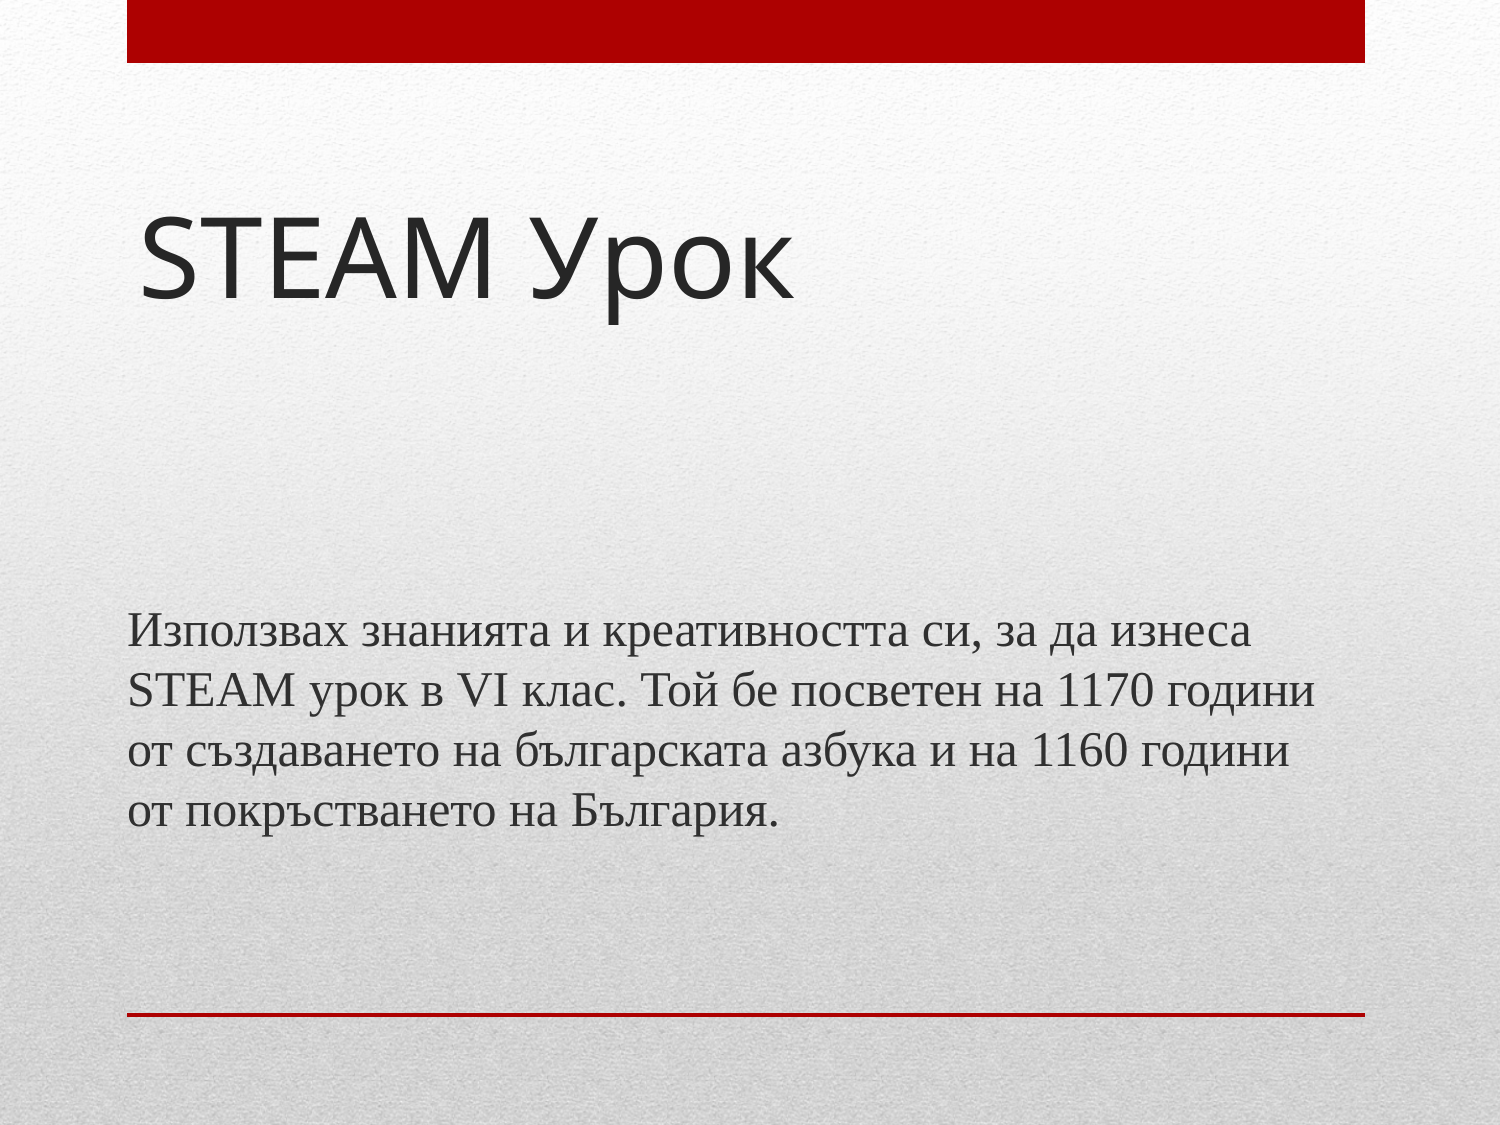

# STEAM Урок
Използвах знанията и креативността си, за да изнеса STEAM урок в VI клас. Той бе посветен на 1170 години от създаването на българската азбука и на 1160 години от покръстването на България.